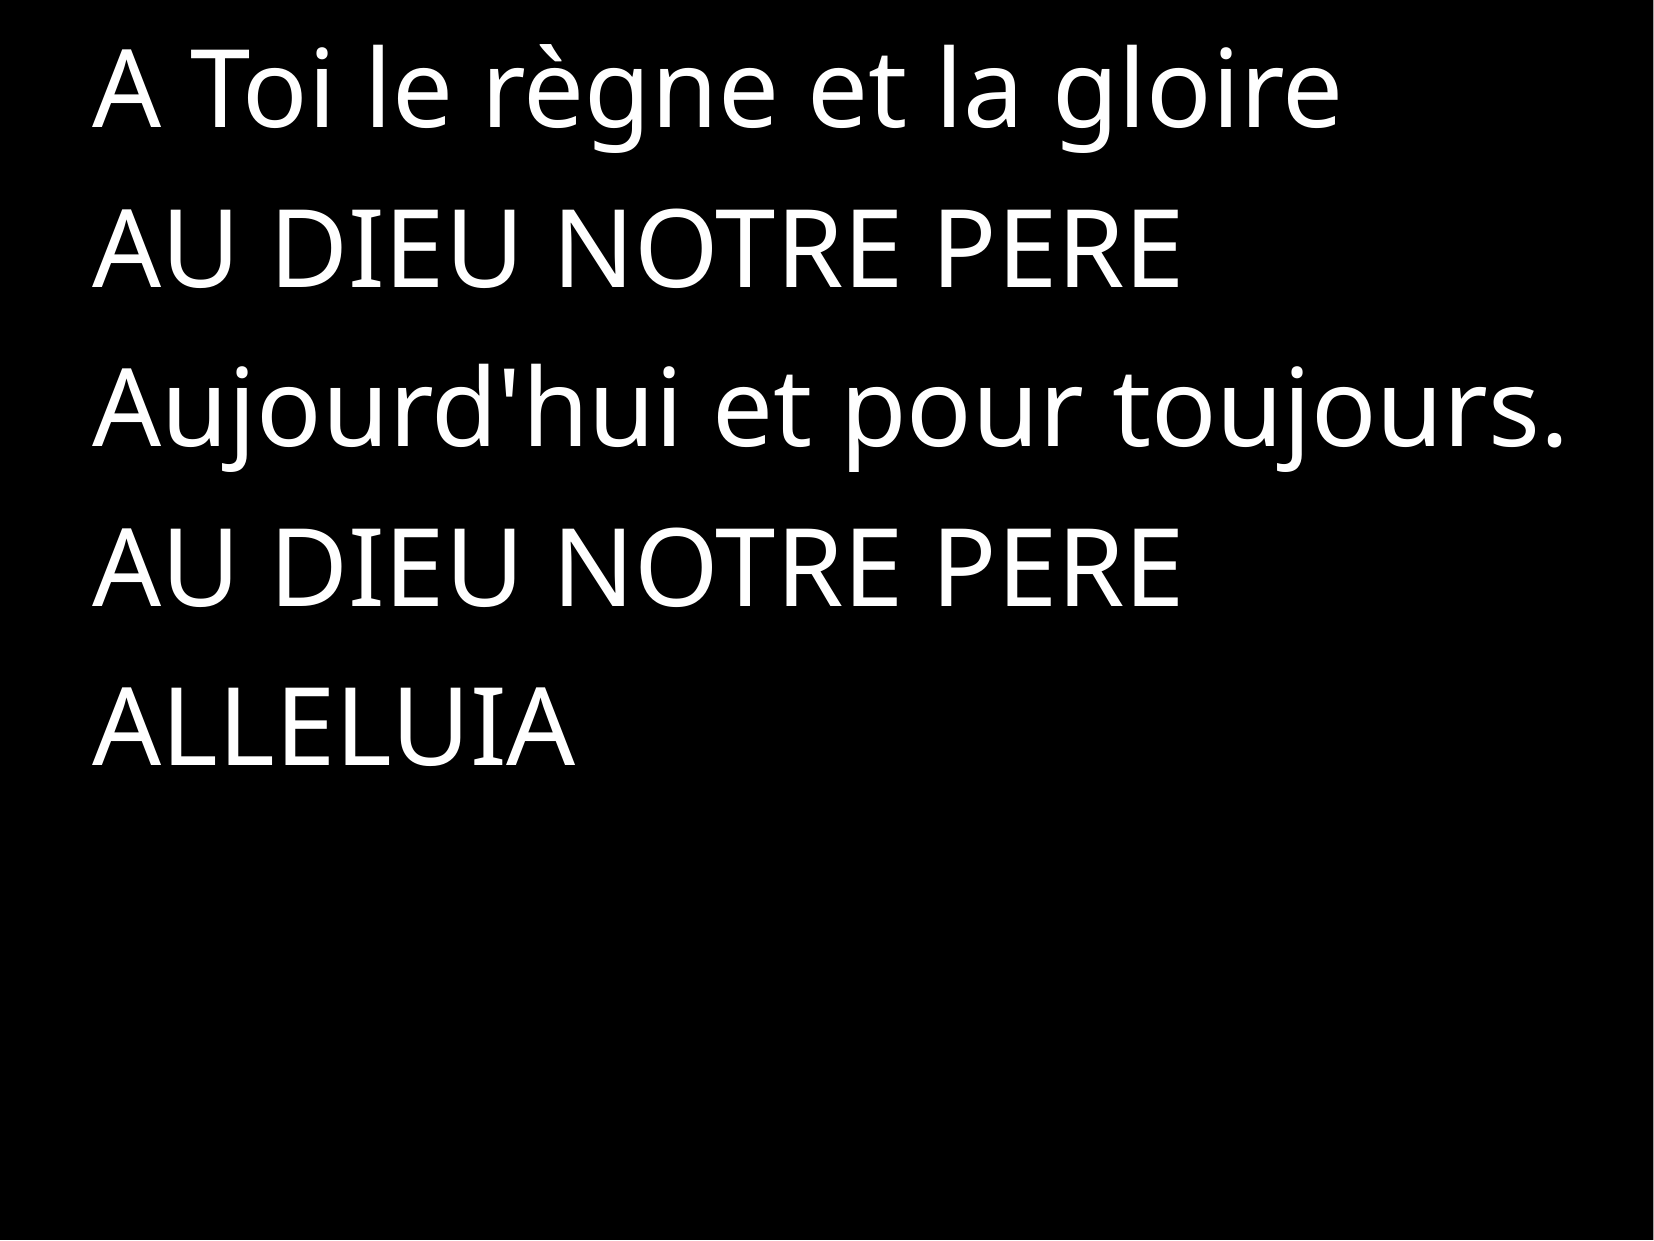

# A Toi le règne et la gloire
AU DIEU NOTRE PERE
Aujourd'hui et pour toujours.
AU DIEU NOTRE PERE
ALLELUIA